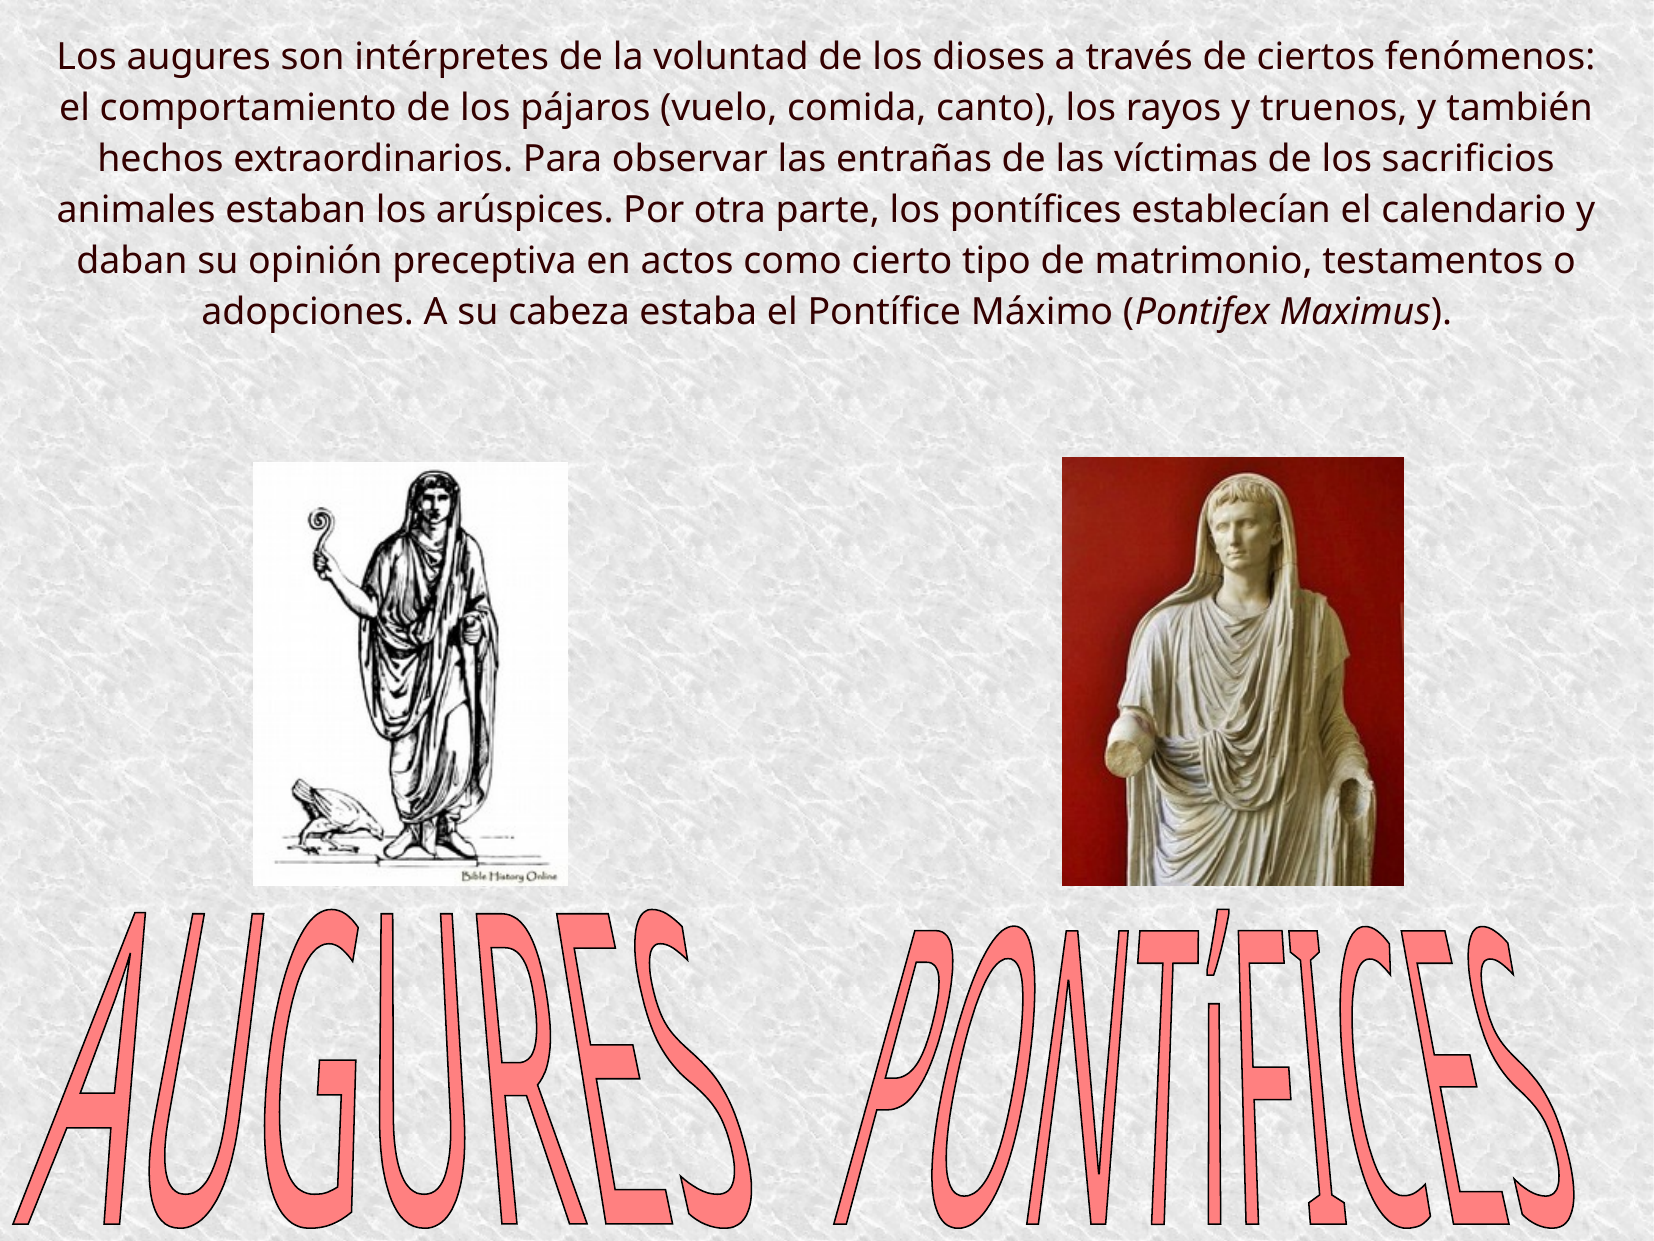

Los augures son intérpretes de la voluntad de los dioses a través de ciertos fenómenos: el comportamiento de los pájaros (vuelo, comida, canto), los rayos y truenos, y también hechos extraordinarios. Para observar las entrañas de las víctimas de los sacrificios animales estaban los arúspices. Por otra parte, los pontífices establecían el calendario y daban su opinión preceptiva en actos como cierto tipo de matrimonio, testamentos o adopciones. A su cabeza estaba el Pontífice Máximo (Pontifex Maximus).
AUGURES
PONTíFICES